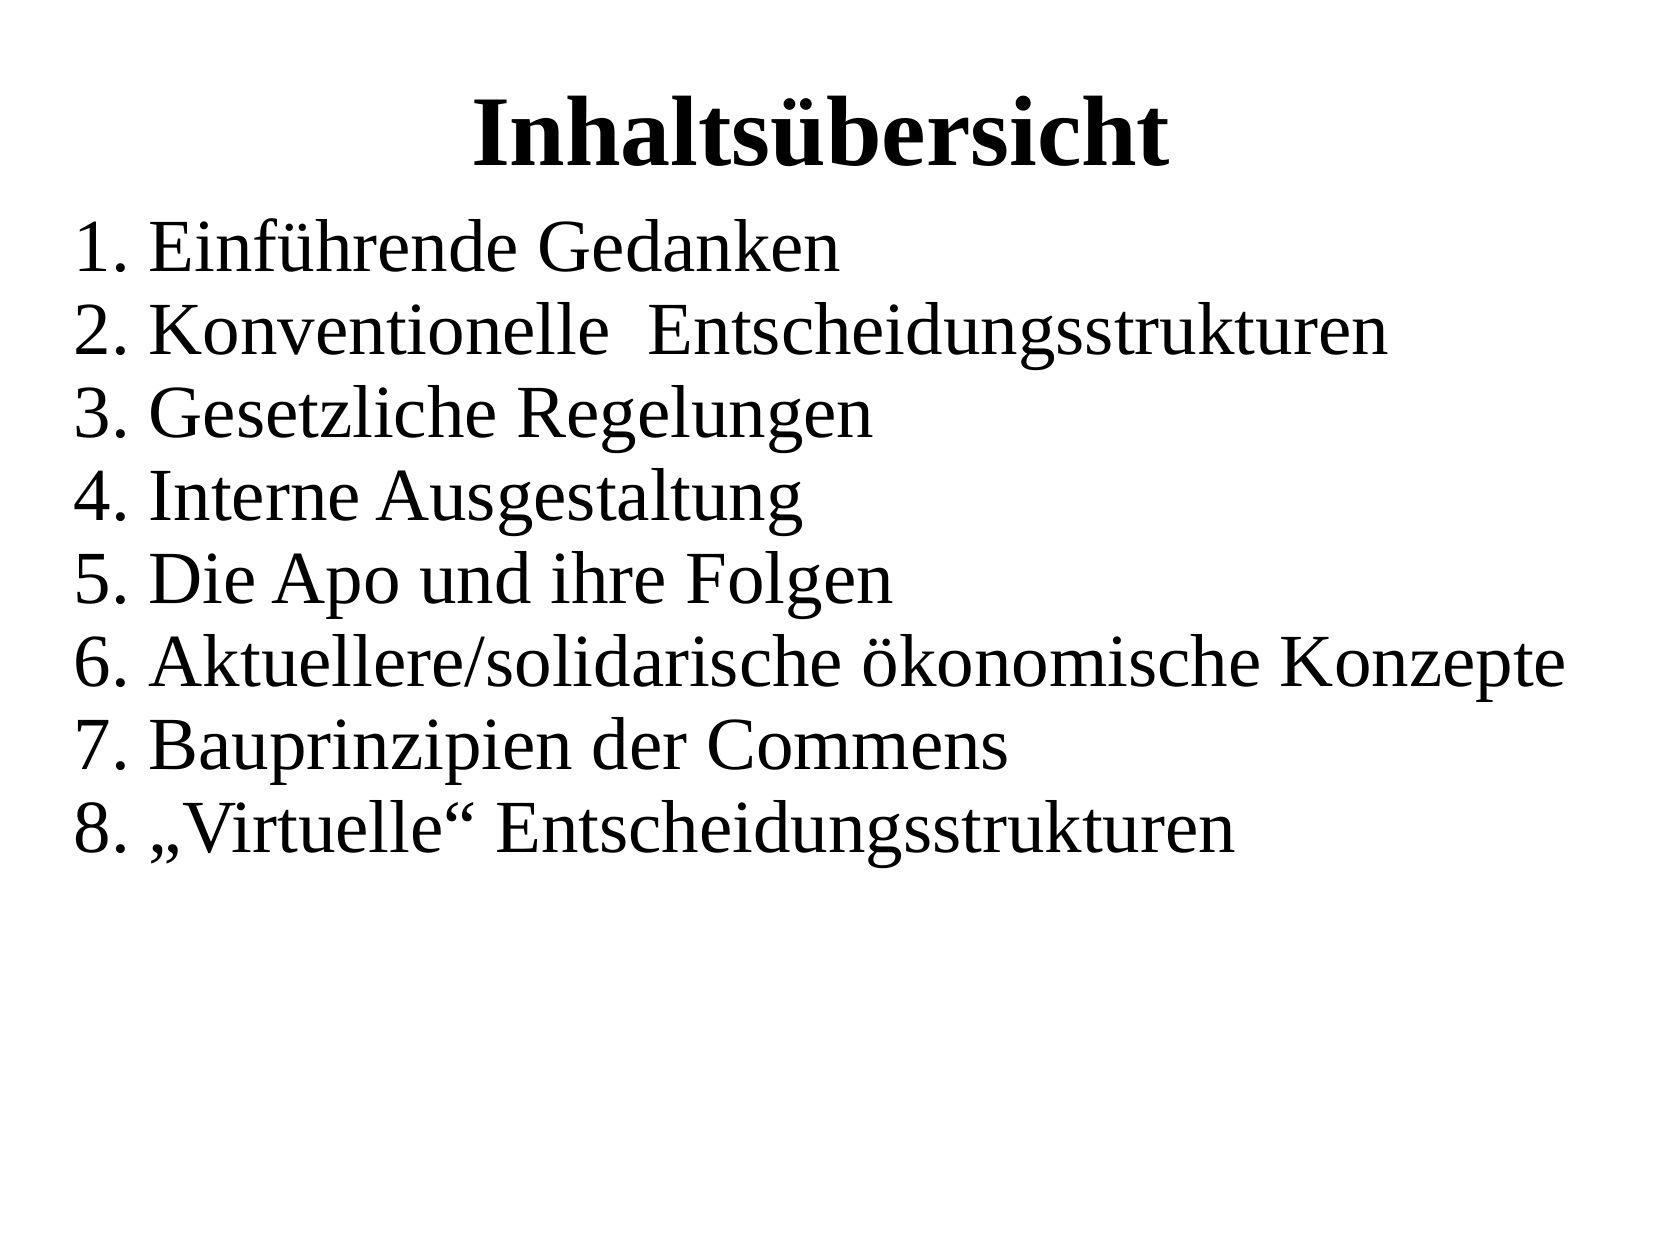

Inhaltsübersicht
 Einführende Gedanken
 Konventionelle Entscheidungsstrukturen
 Gesetzliche Regelungen
 Interne Ausgestaltung
 Die Apo und ihre Folgen
 Aktuellere/solidarische ökonomische Konzepte
 Bauprinzipien der Commens
 „Virtuelle“ Entscheidungsstrukturen